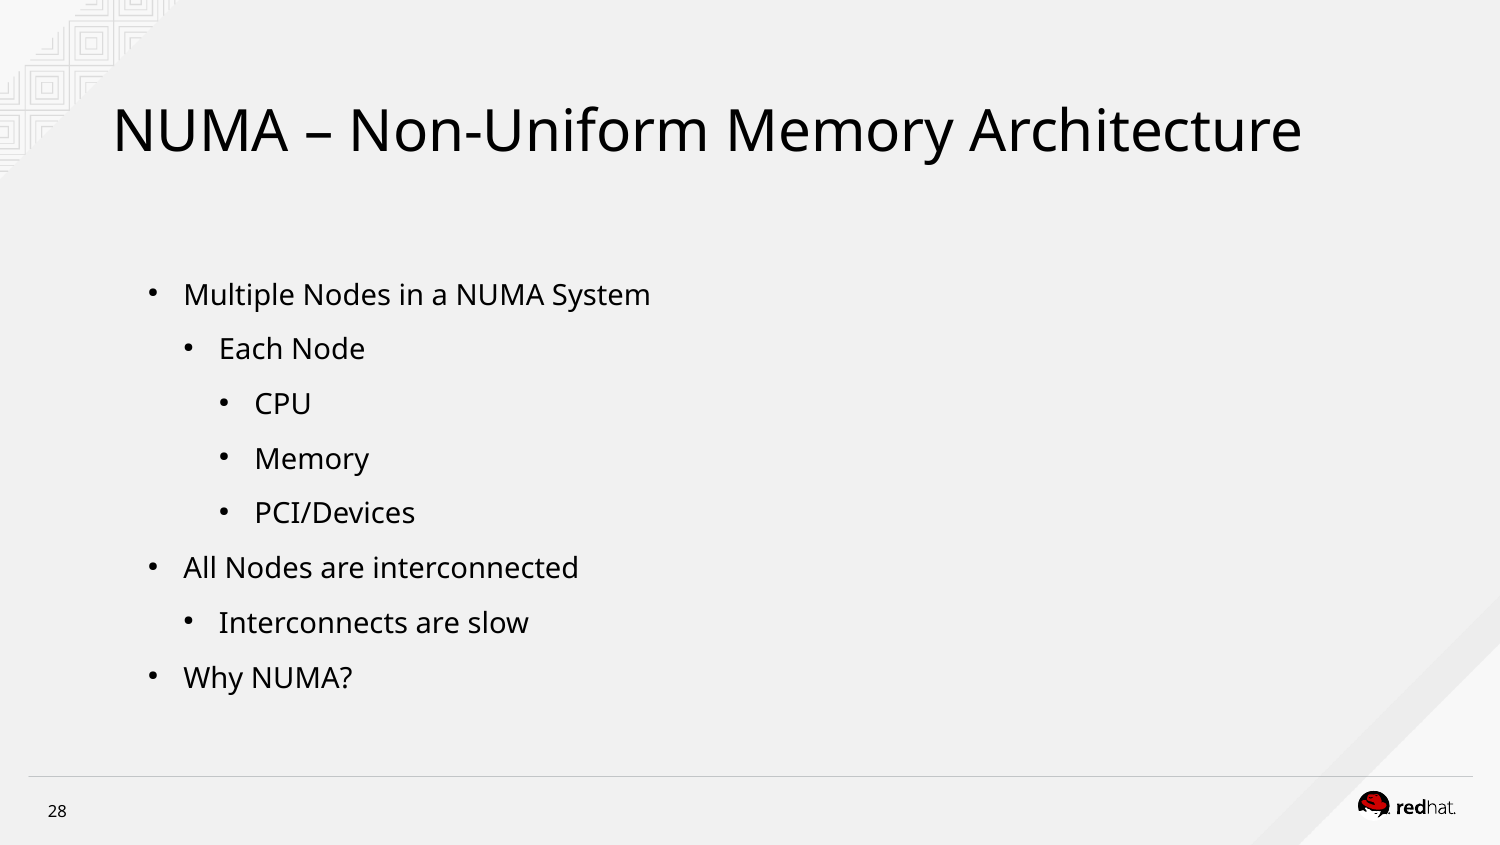

# NUMA – Non-Uniform Memory Architecture
Multiple Nodes in a NUMA System
Each Node
CPU
Memory
PCI/Devices
All Nodes are interconnected
Interconnects are slow
Why NUMA?
28